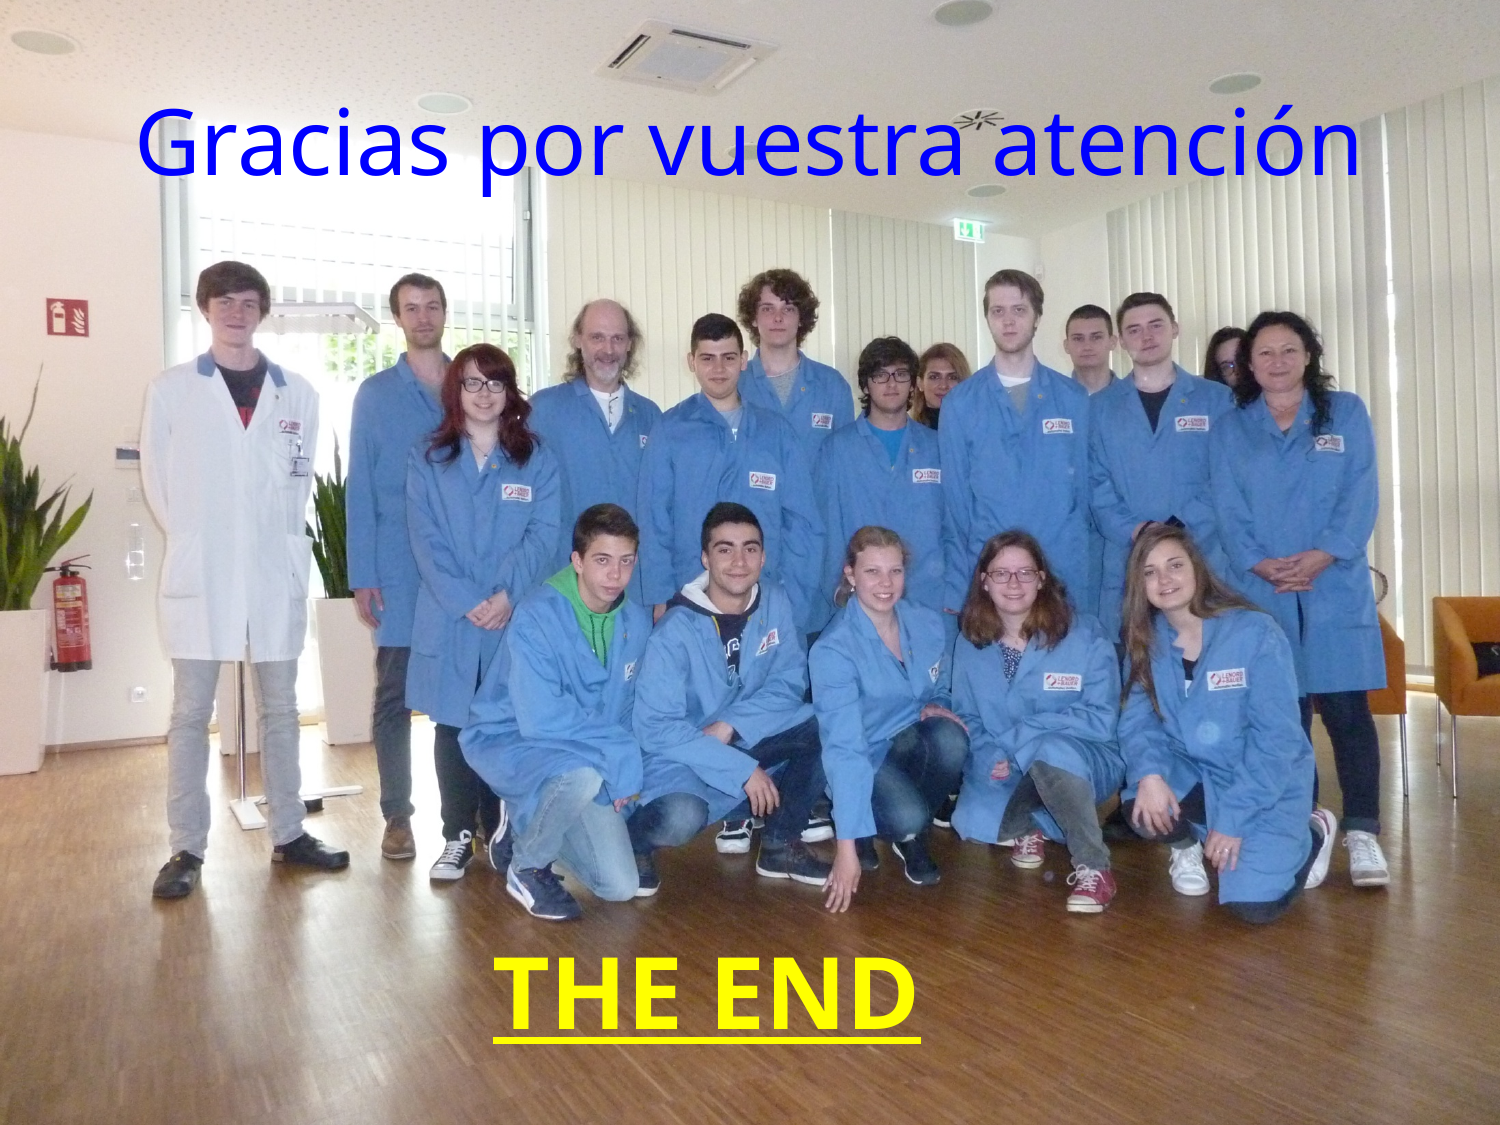

# Gracias por vuestra atención
THE END